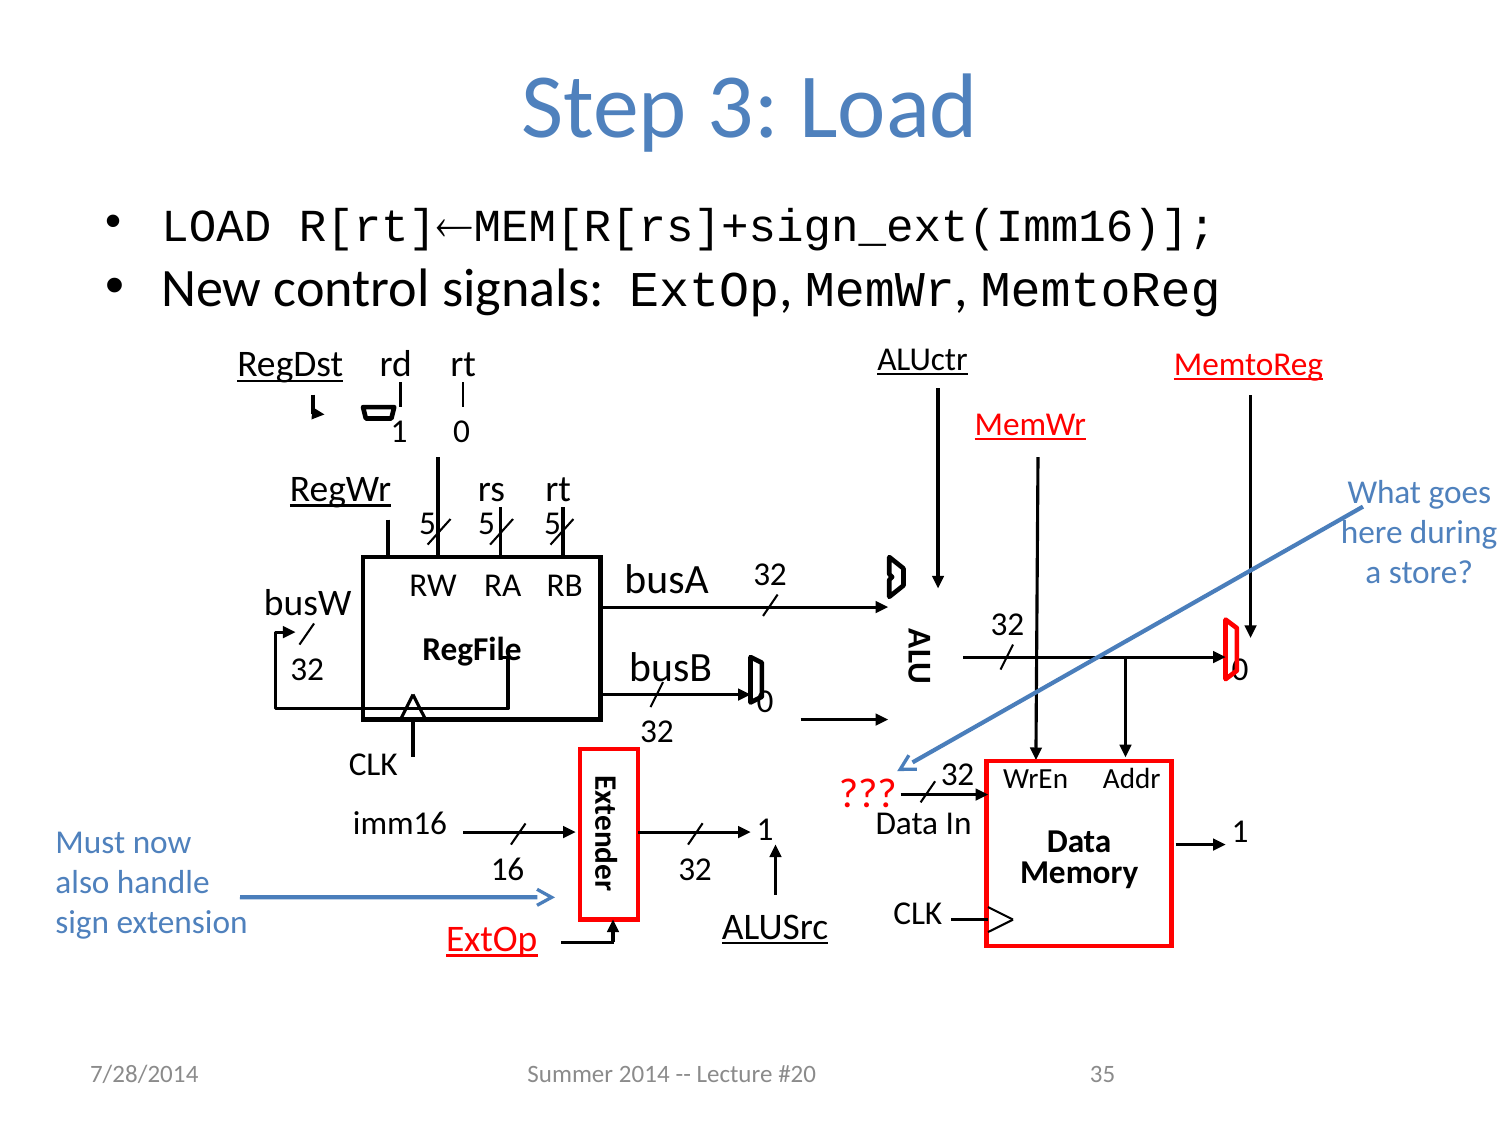

# Step 3: Load
LOAD R[rt]MEM[R[rs]+sign_ext(Imm16)];
New control signals: ExtOp, MemWr, MemtoReg
ALUctr
RegDst
rd
rt
MemtoReg
MemWr
1
0
RegWr
rs
rt
5
5
5
busA
32
RW
RA
RB
ALU
busW
32
RegFile
busB
32
0
0
1
32
CLK
32
WrEn
Addr
???
imm16
Data In
Extender
1
Data
Memory
16
32
CLK
ALUSrc
ExtOp
What goes here during a store?
Must now
also handle
sign extension
7/28/2014
Summer 2014 -- Lecture #20